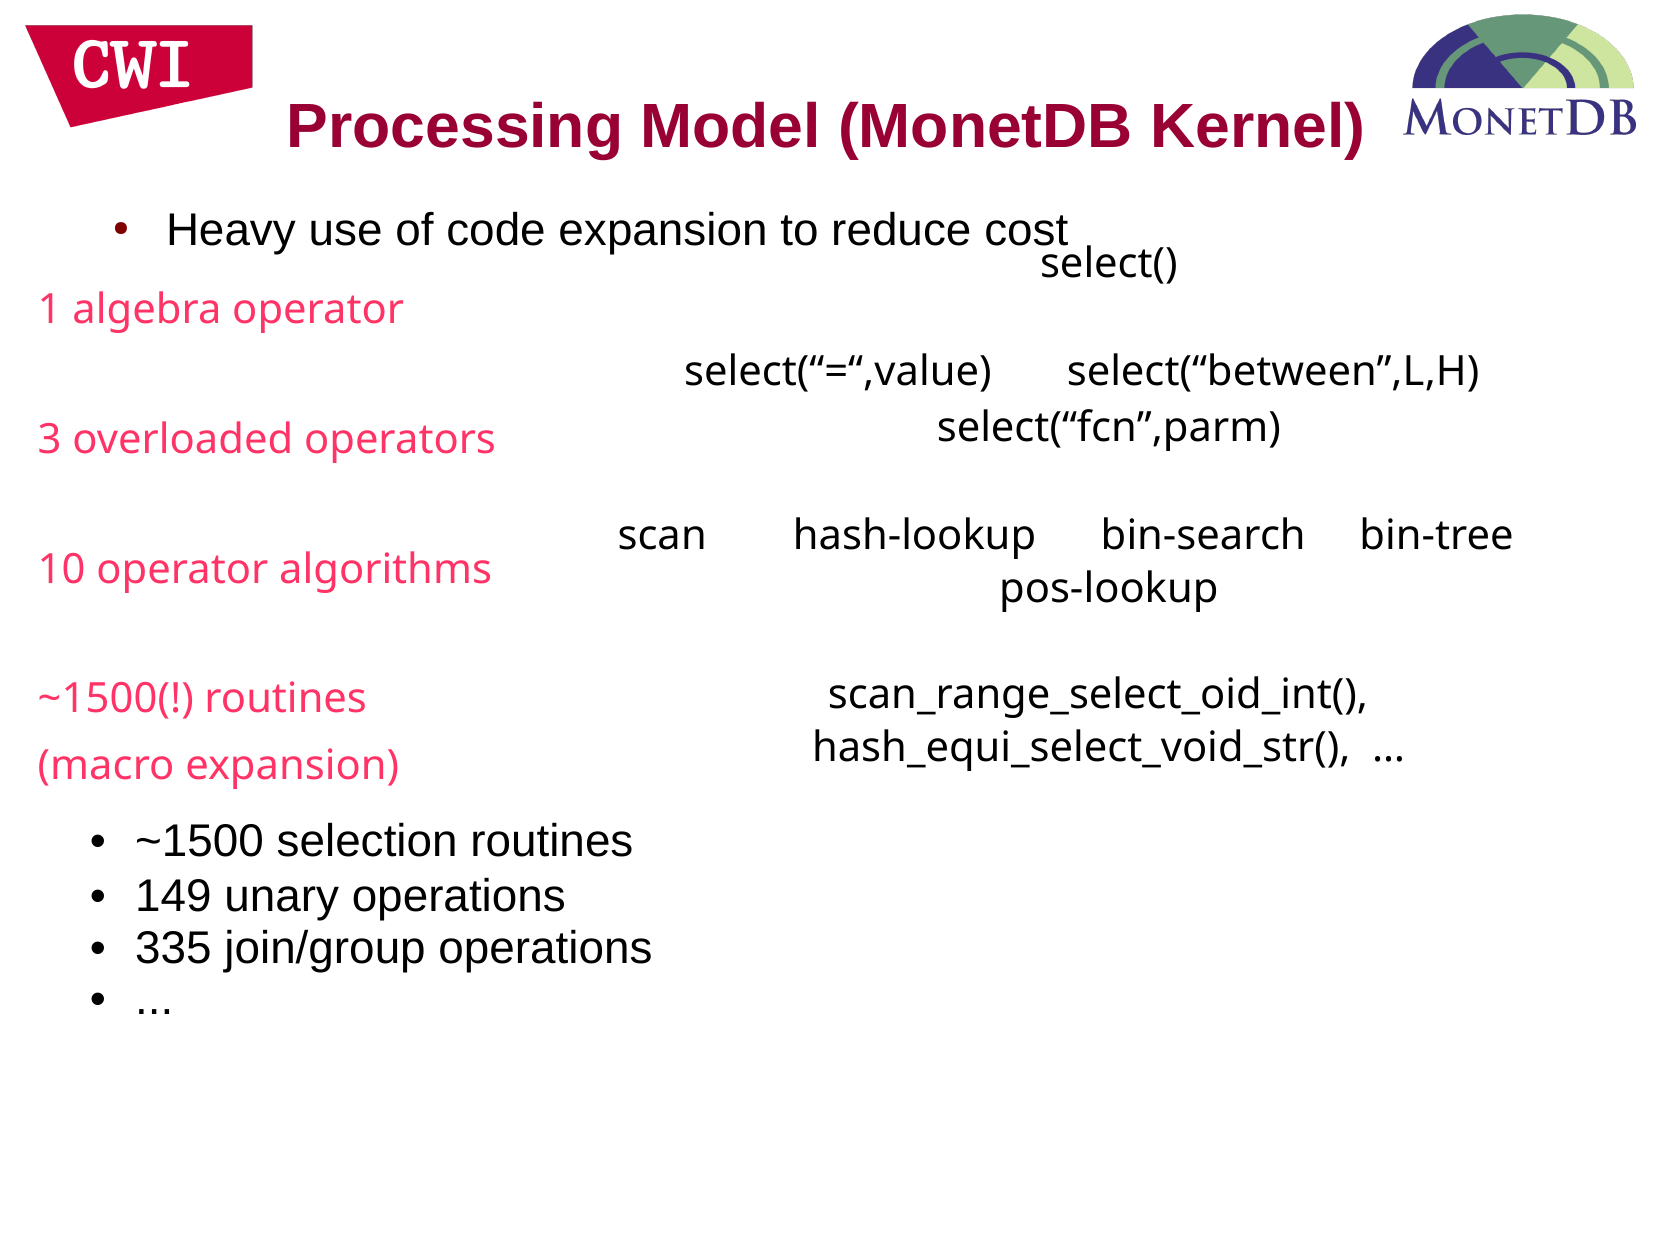

Processing Model (MonetDB Kernel)‏
# Heavy use of code expansion to reduce cost
1 algebra operator
3 overloaded operators
10 operator algorithms
~1500(!) routines
(macro expansion)‏
select()‏
select(“=“,value) select(“between”,L,H) select(“fcn”,parm)‏
scan hash-lookup bin-search bin-tree pos-lookup
scan_range_select_oid_int(), hash_equi_select_void_str(), …
~1500 selection routines
149 unary operations
335 join/group operations
...